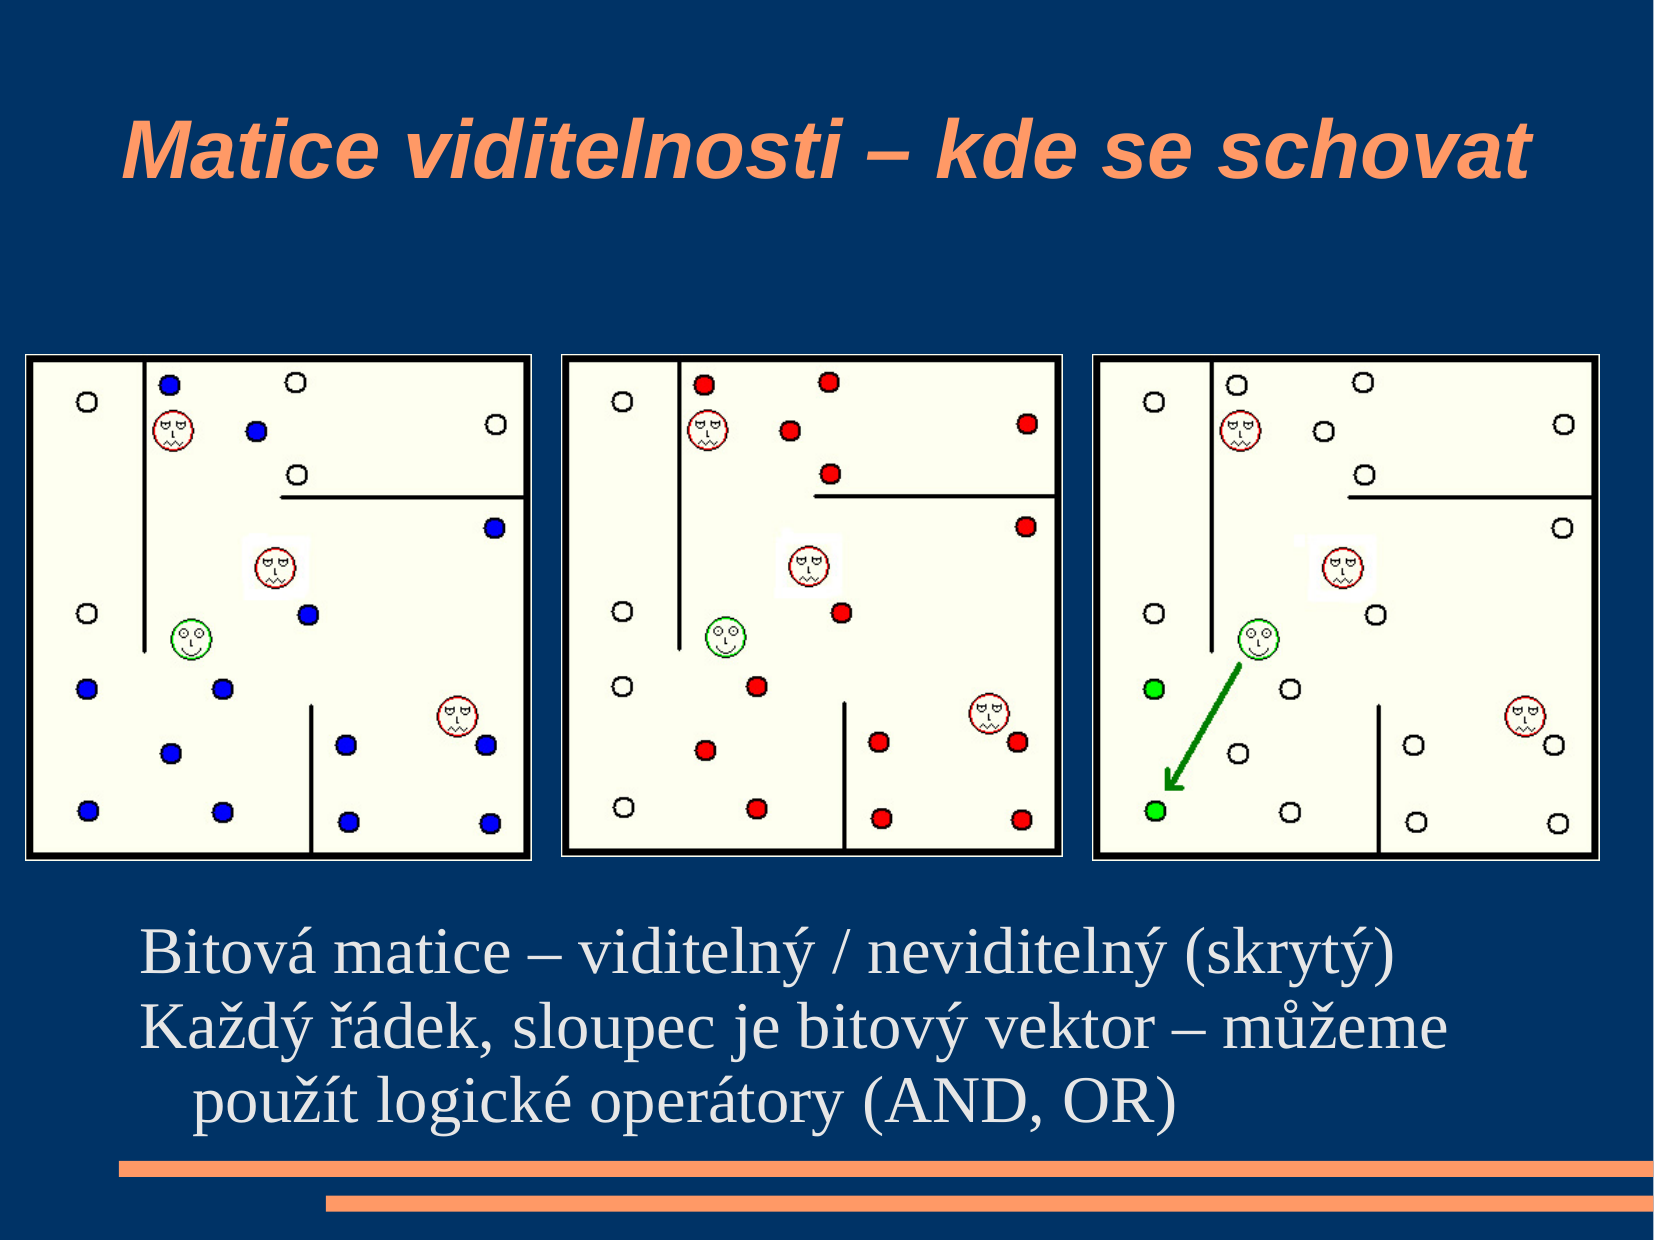

# Matice viditelnosti – kde se schovat
Bitová matice – viditelný / neviditelný (skrytý)
Každý řádek, sloupec je bitový vektor – můžeme použít logické operátory (AND, OR)